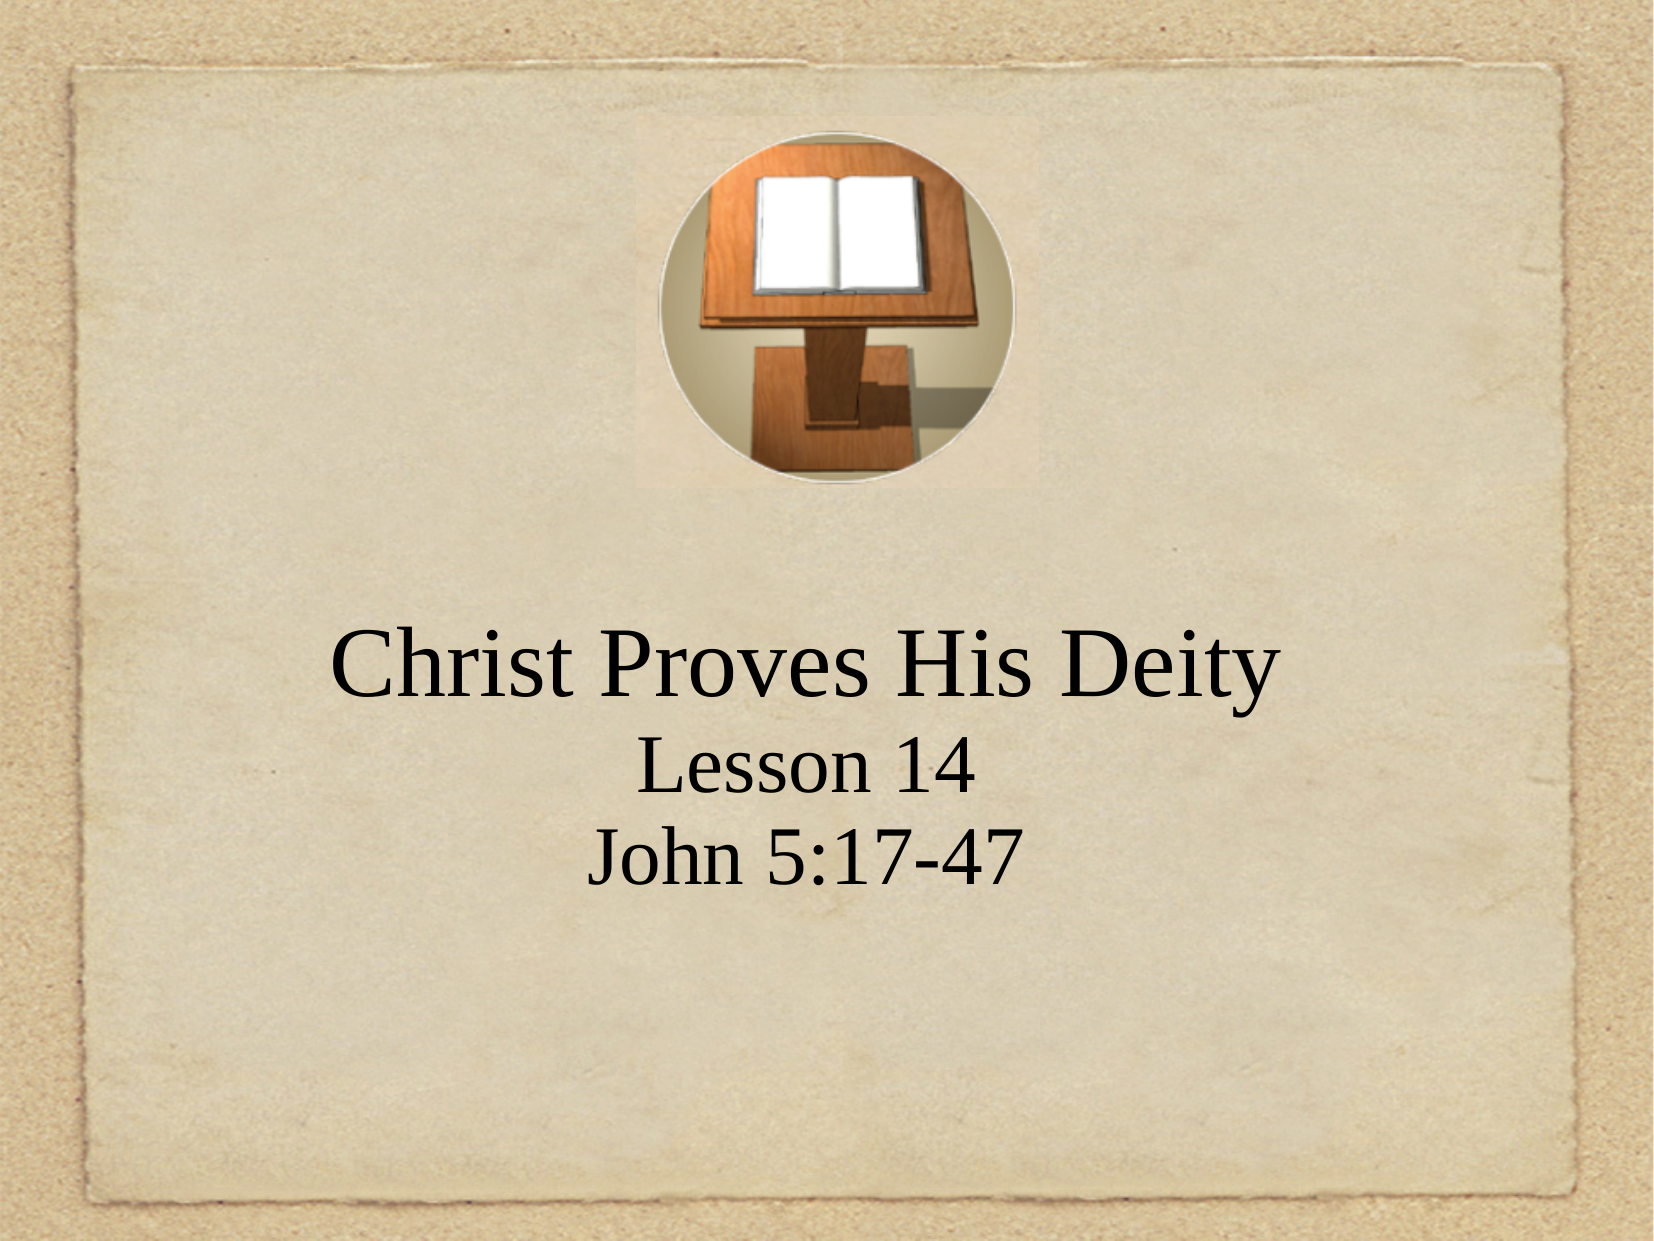

#
Christ Proves His Deity
Lesson 14
John 5:17-47